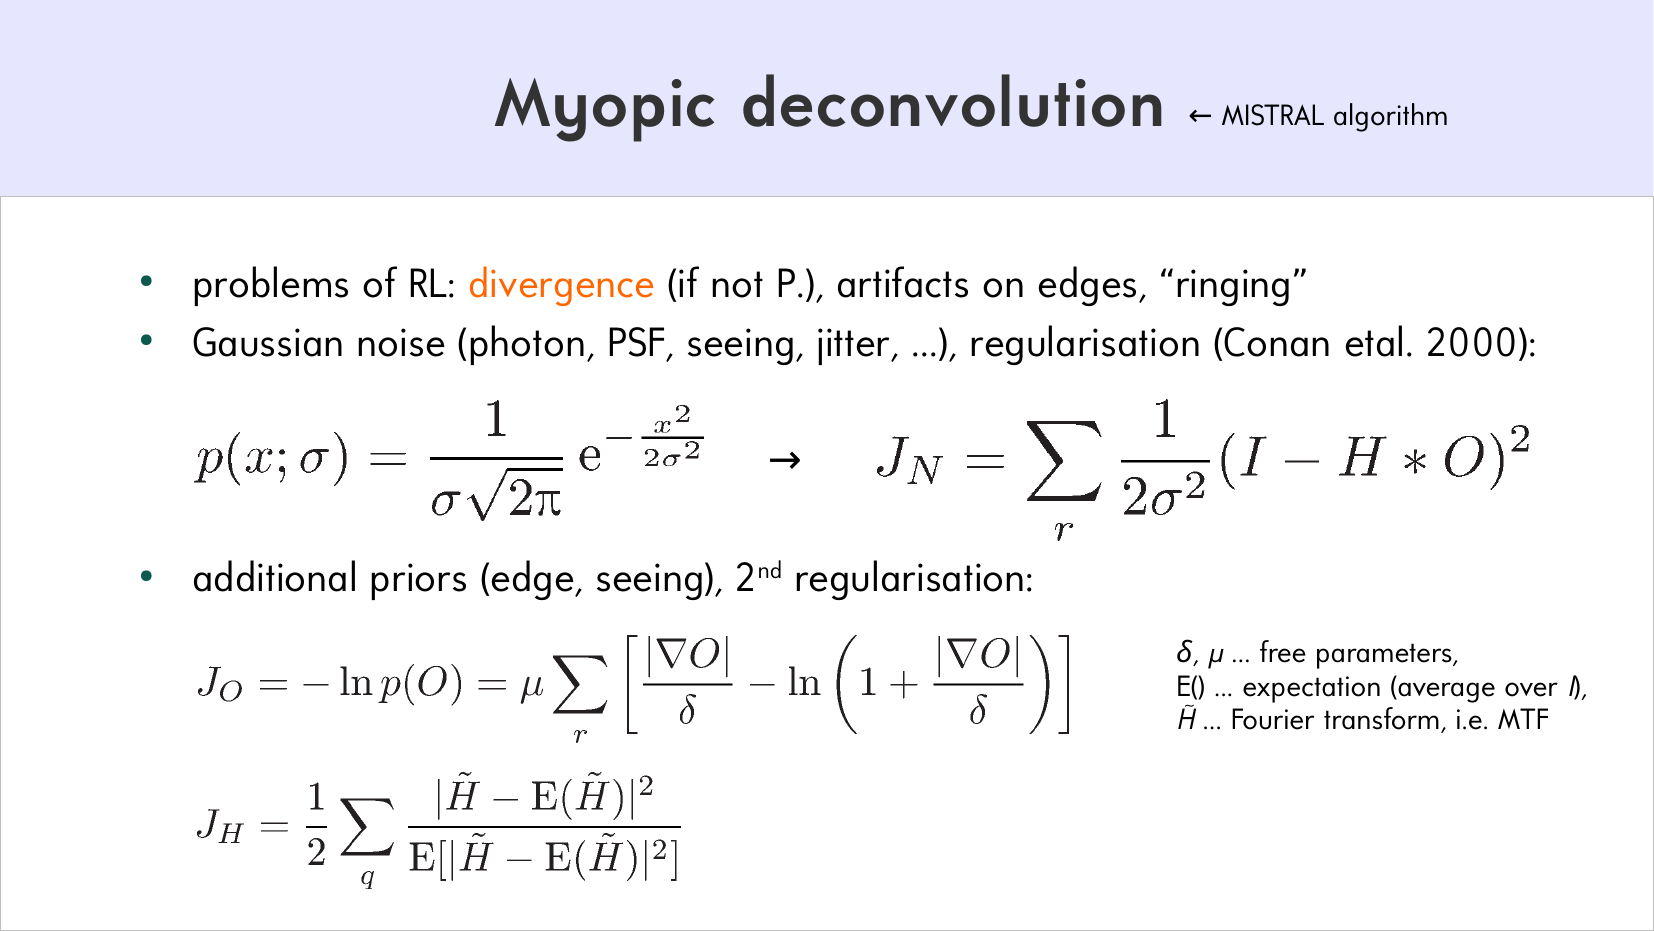

# Myopic deconvolution
← MISTRAL algorithm
problems of RL: divergence (if not P.), artifacts on edges, “ringing”
Gaussian noise (photon, PSF, seeing, jitter, ...), regularisation (Conan etal. 2000):
 →
additional priors (edge, seeing), 2nd regularisation:
δ, µ ... free parameters,
E() ... expectation (average over I),
H ... Fourier transform, i.e. MTF
~